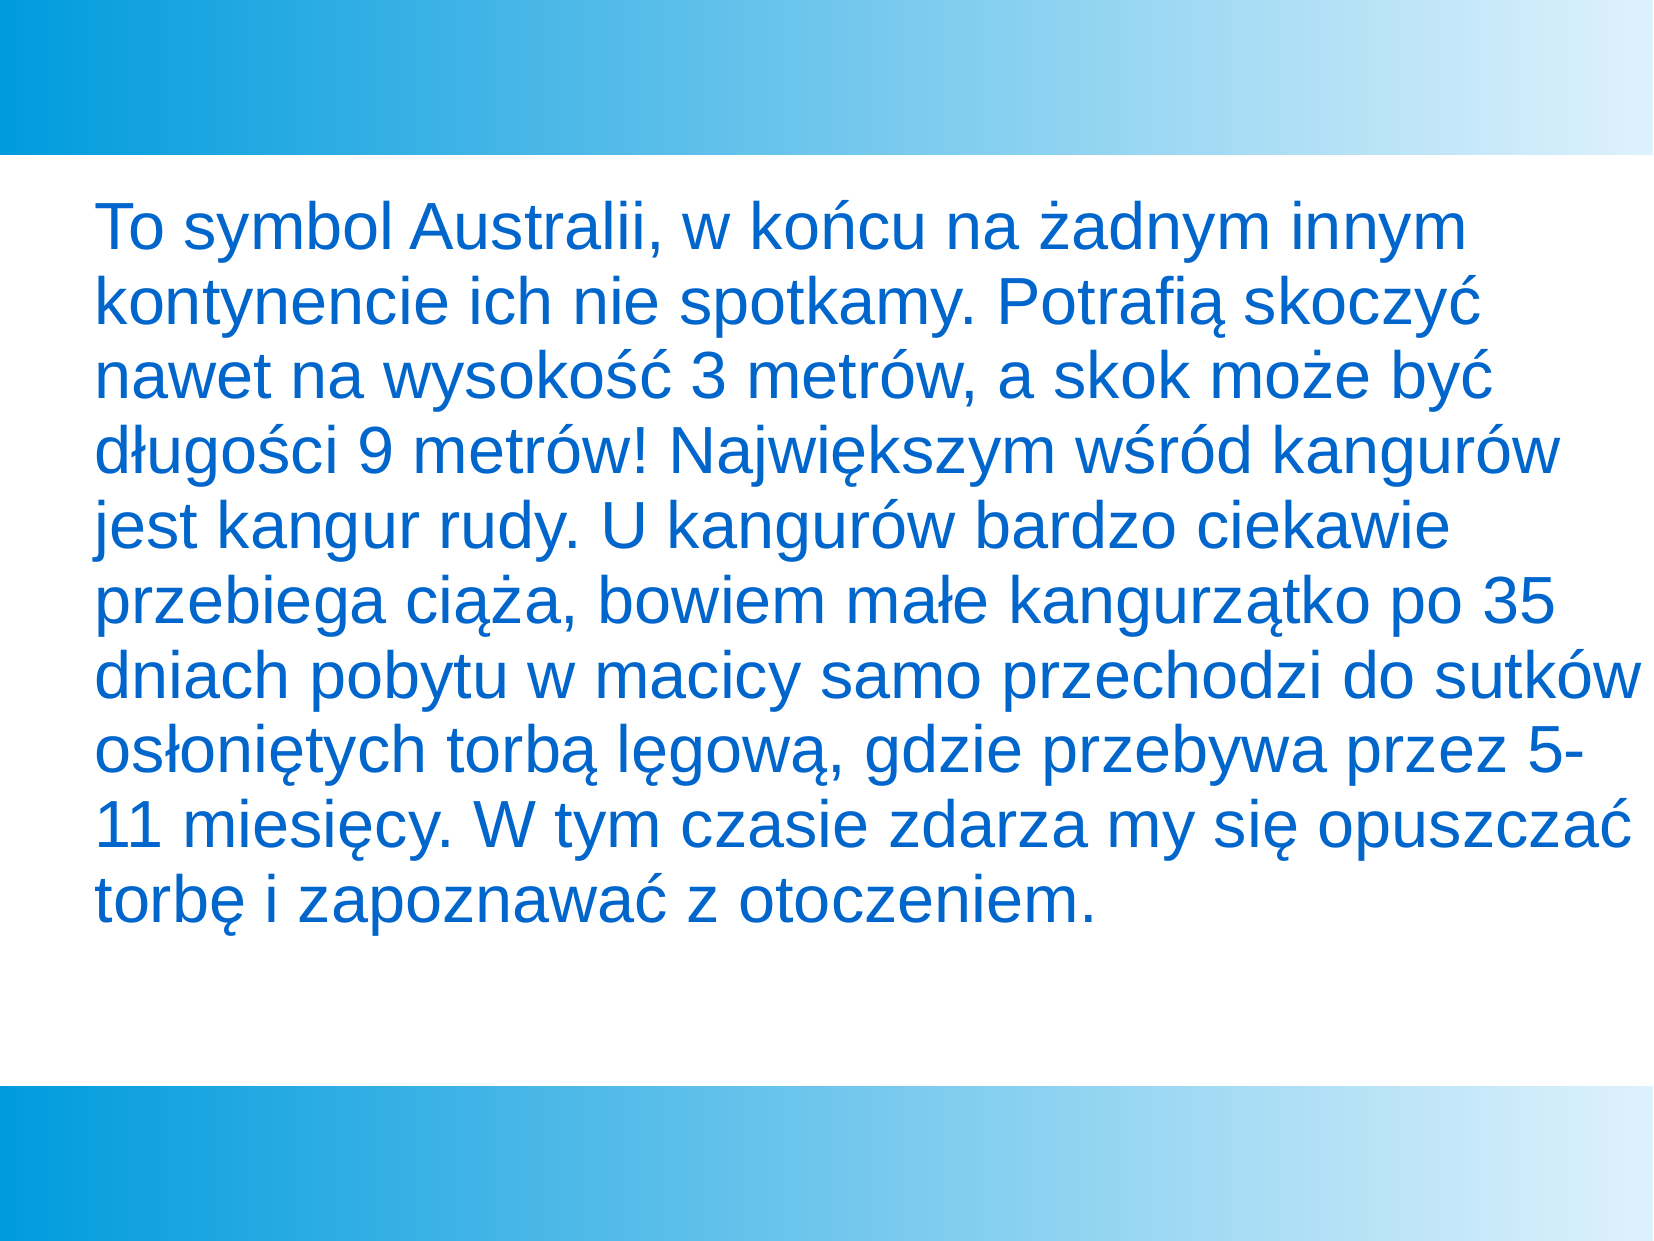

# To symbol Australii, w końcu na żadnym innym kontynencie ich nie spotkamy. Potrafią skoczyć nawet na wysokość 3 metrów, a skok może być długości 9 metrów! Największym wśród kangurów jest kangur rudy. U kangurów bardzo ciekawie przebiega ciąża, bowiem małe kangurzątko po 35 dniach pobytu w macicy samo przechodzi do sutków osłoniętych torbą lęgową, gdzie przebywa przez 5-11 miesięcy. W tym czasie zdarza my się opuszczać torbę i zapoznawać z otoczeniem.